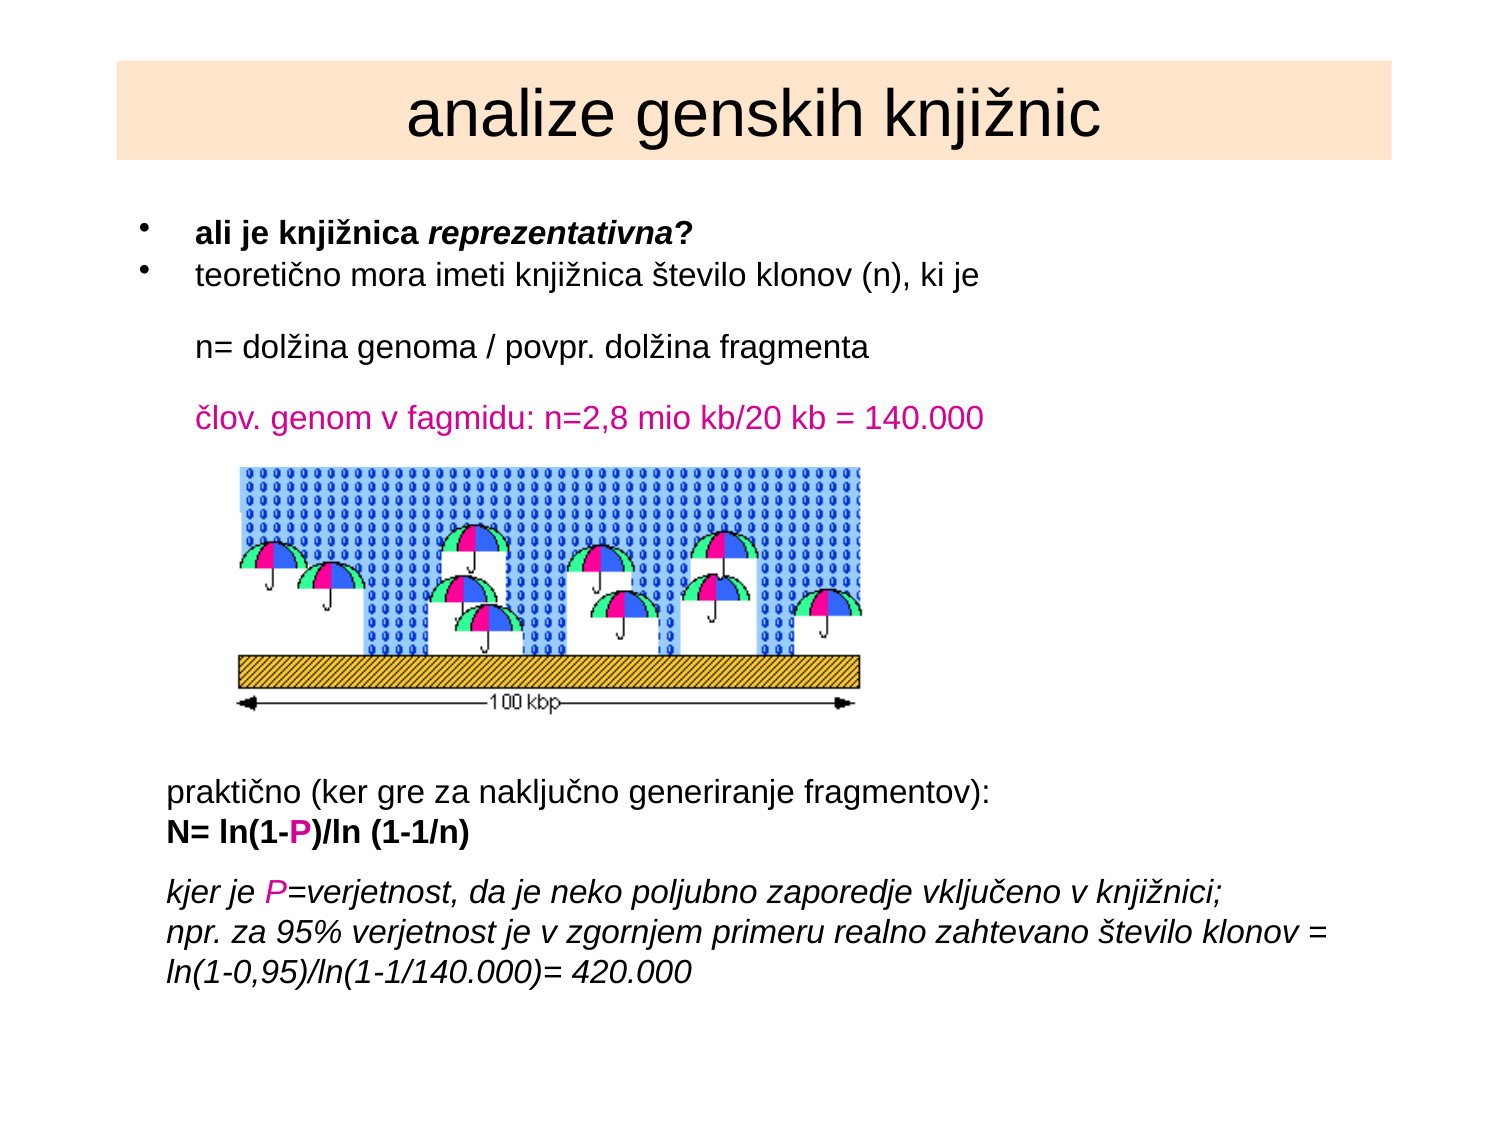

# analize genskih knjižnic
ali je knjižnica reprezentativna?
teoretično mora imeti knjižnica število klonov (n), ki je
n= dolžina genoma / povpr. dolžina fragmenta
člov. genom v fagmidu: n=2,8 mio kb/20 kb = 140.000
praktično (ker gre za naključno generiranje fragmentov):
N= ln(1-P)/ln (1-1/n)
kjer je P=verjetnost, da je neko poljubno zaporedje vključeno v knjižnici;
npr. za 95% verjetnost je v zgornjem primeru realno zahtevano število klonov = ln(1-0,95)/ln(1-1/140.000)= 420.000